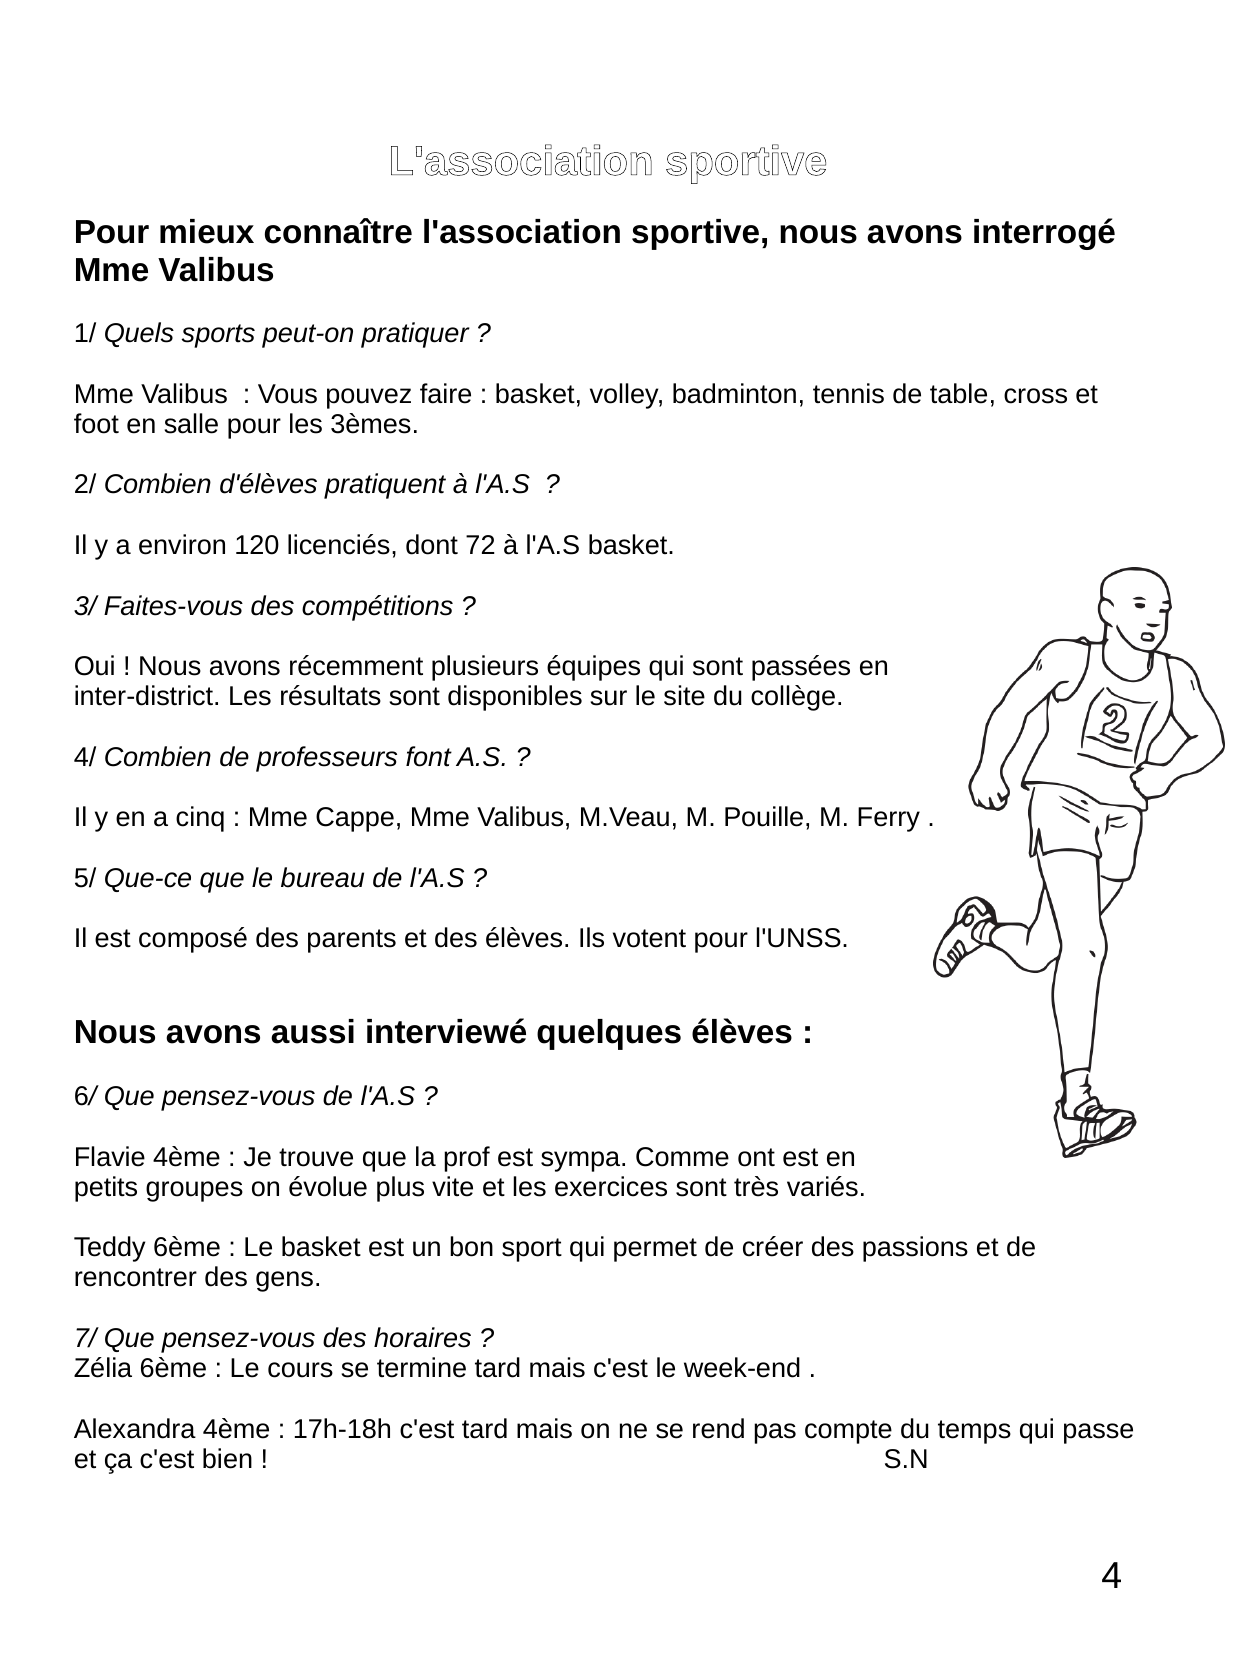

L'association sportive
Pour mieux connaître l'association sportive, nous avons interrogé Mme Valibus
1/ Quels sports peut-on pratiquer ?
Mme Valibus  : Vous pouvez faire : basket, volley, badminton, tennis de table, cross et foot en salle pour les 3èmes.
2/ Combien d'élèves pratiquent à l'A.S  ?
Il y a environ 120 licenciés, dont 72 à l'A.S basket.
3/ Faites-vous des compétitions ?
Oui ! Nous avons récemment plusieurs équipes qui sont passées en
inter-district. Les résultats sont disponibles sur le site du collège.
4/ Combien de professeurs font A.S. ?
Il y en a cinq : Mme Cappe, Mme Valibus, M.Veau, M. Pouille, M. Ferry .
5/ Que-ce que le bureau de l'A.S ?
Il est composé des parents et des élèves. Ils votent pour l'UNSS.
Nous avons aussi interviewé quelques élèves :
6/ Que pensez-vous de l'A.S ?
Flavie 4ème : Je trouve que la prof est sympa. Comme ont est en
petits groupes on évolue plus vite et les exercices sont très variés.
Teddy 6ème : Le basket est un bon sport qui permet de créer des passions et de rencontrer des gens.
7/ Que pensez-vous des horaires ?
Zélia 6ème : Le cours se termine tard mais c'est le week-end .
Alexandra 4ème : 17h-18h c'est tard mais on ne se rend pas compte du temps qui passe et ça c'est bien ! S.N
4